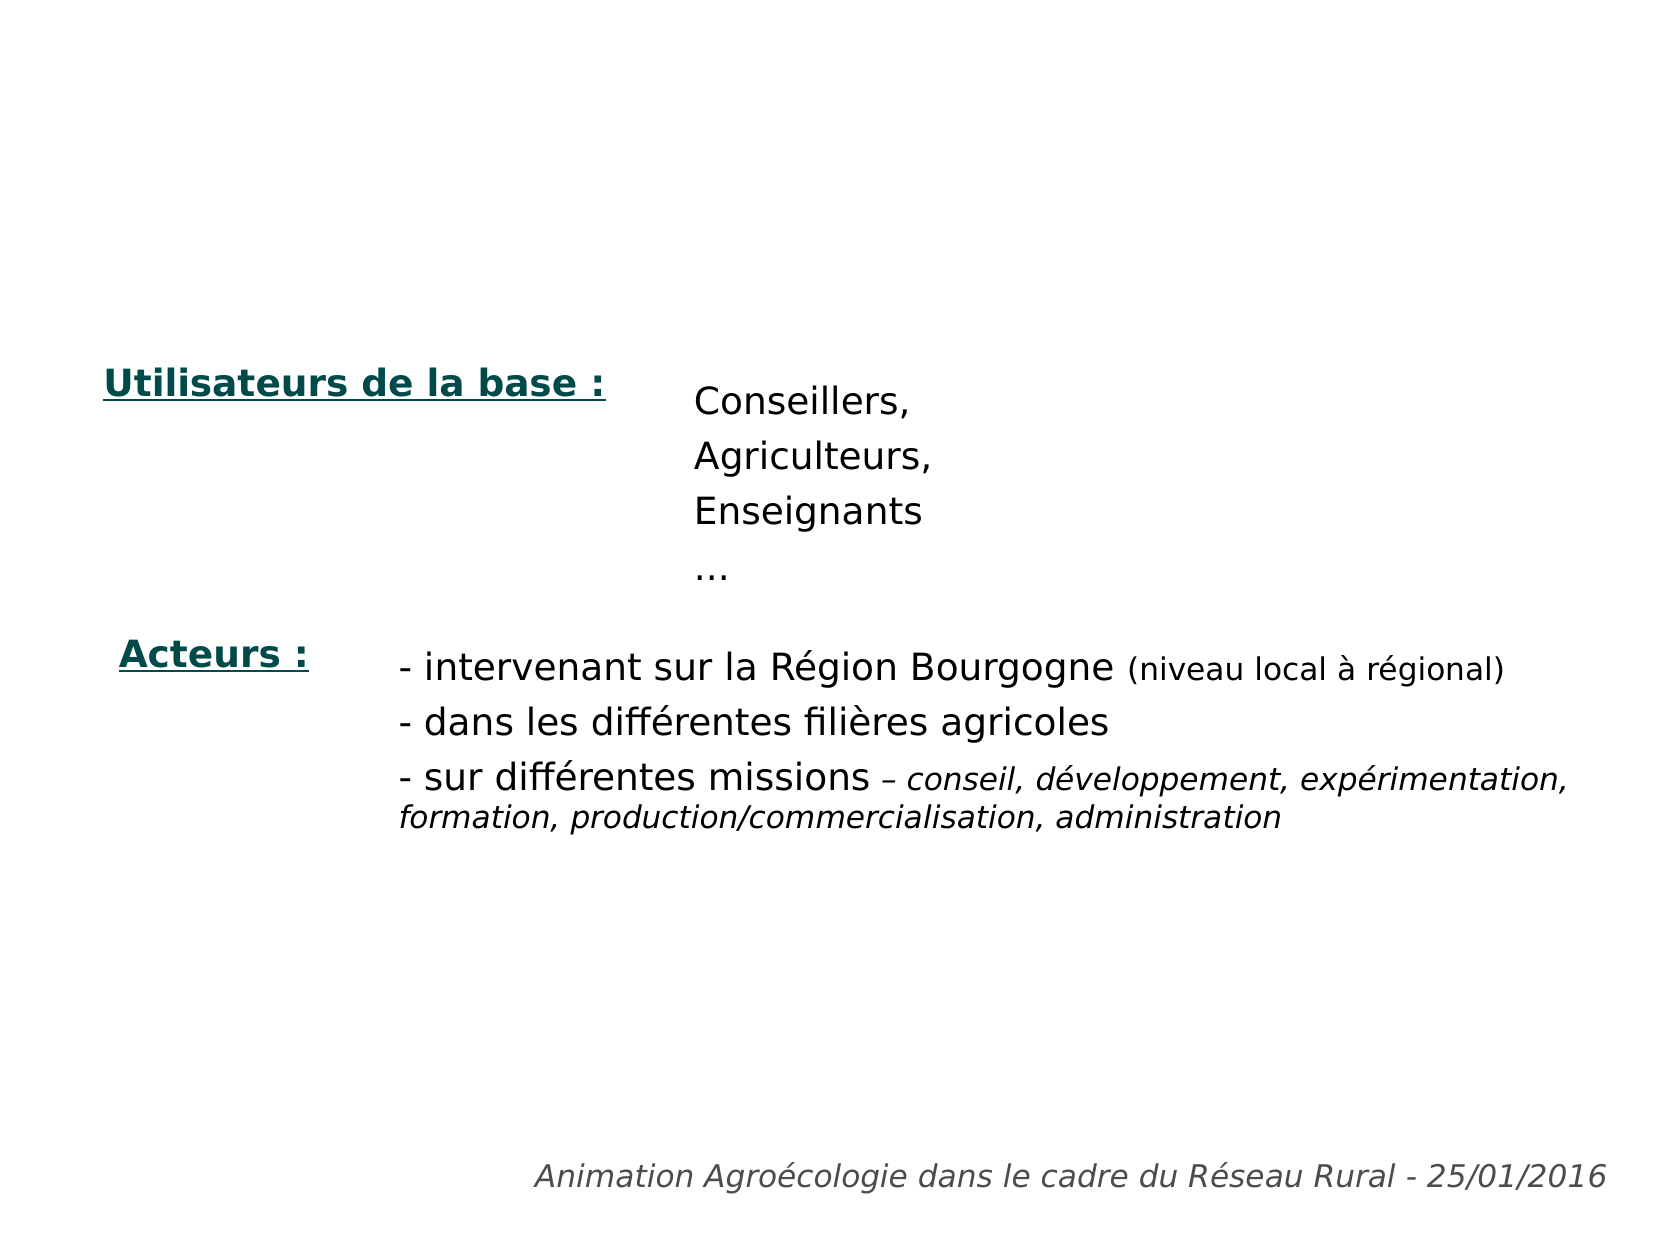

Utilisateurs de la base :
Conseillers,
Agriculteurs,
Enseignants
...
Acteurs :
- intervenant sur la Région Bourgogne (niveau local à régional)
- dans les différentes filières agricoles
- sur différentes missions – conseil, développement, expérimentation, formation, production/commercialisation, administration
Animation Agroécologie dans le cadre du Réseau Rural - 25/01/2016